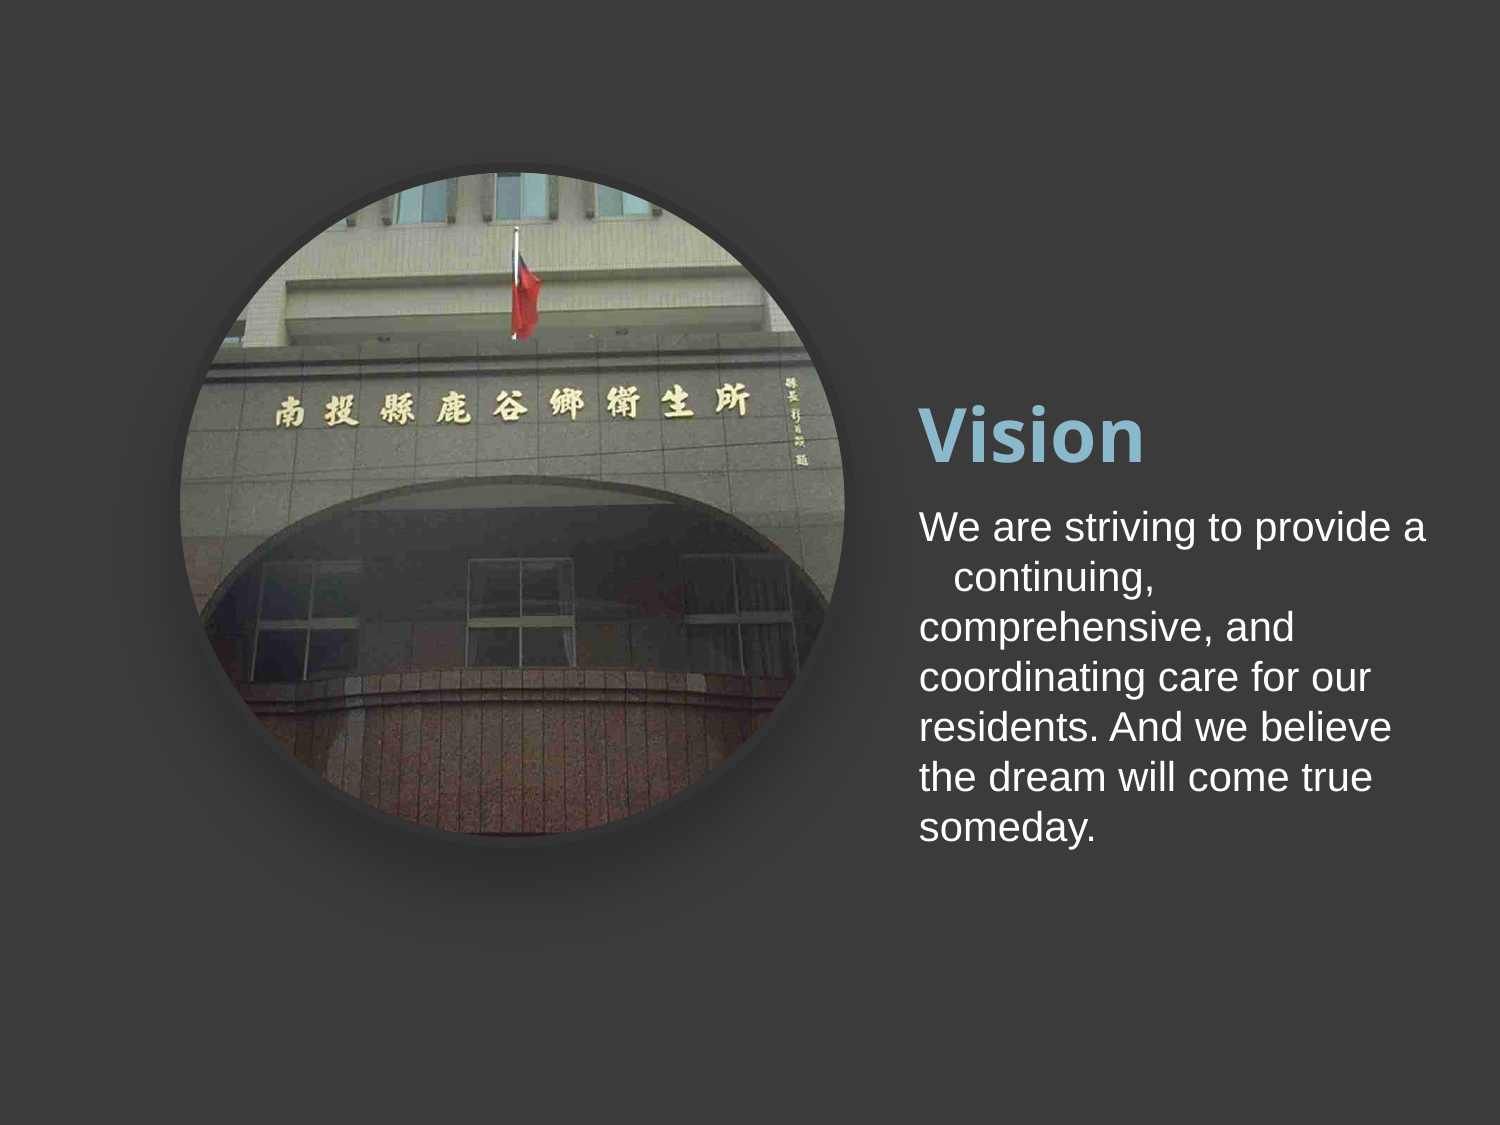

# Vision
We are striving to provide a continuing, comprehensive, and coordinating care for our residents. And we believe the dream will come true someday.